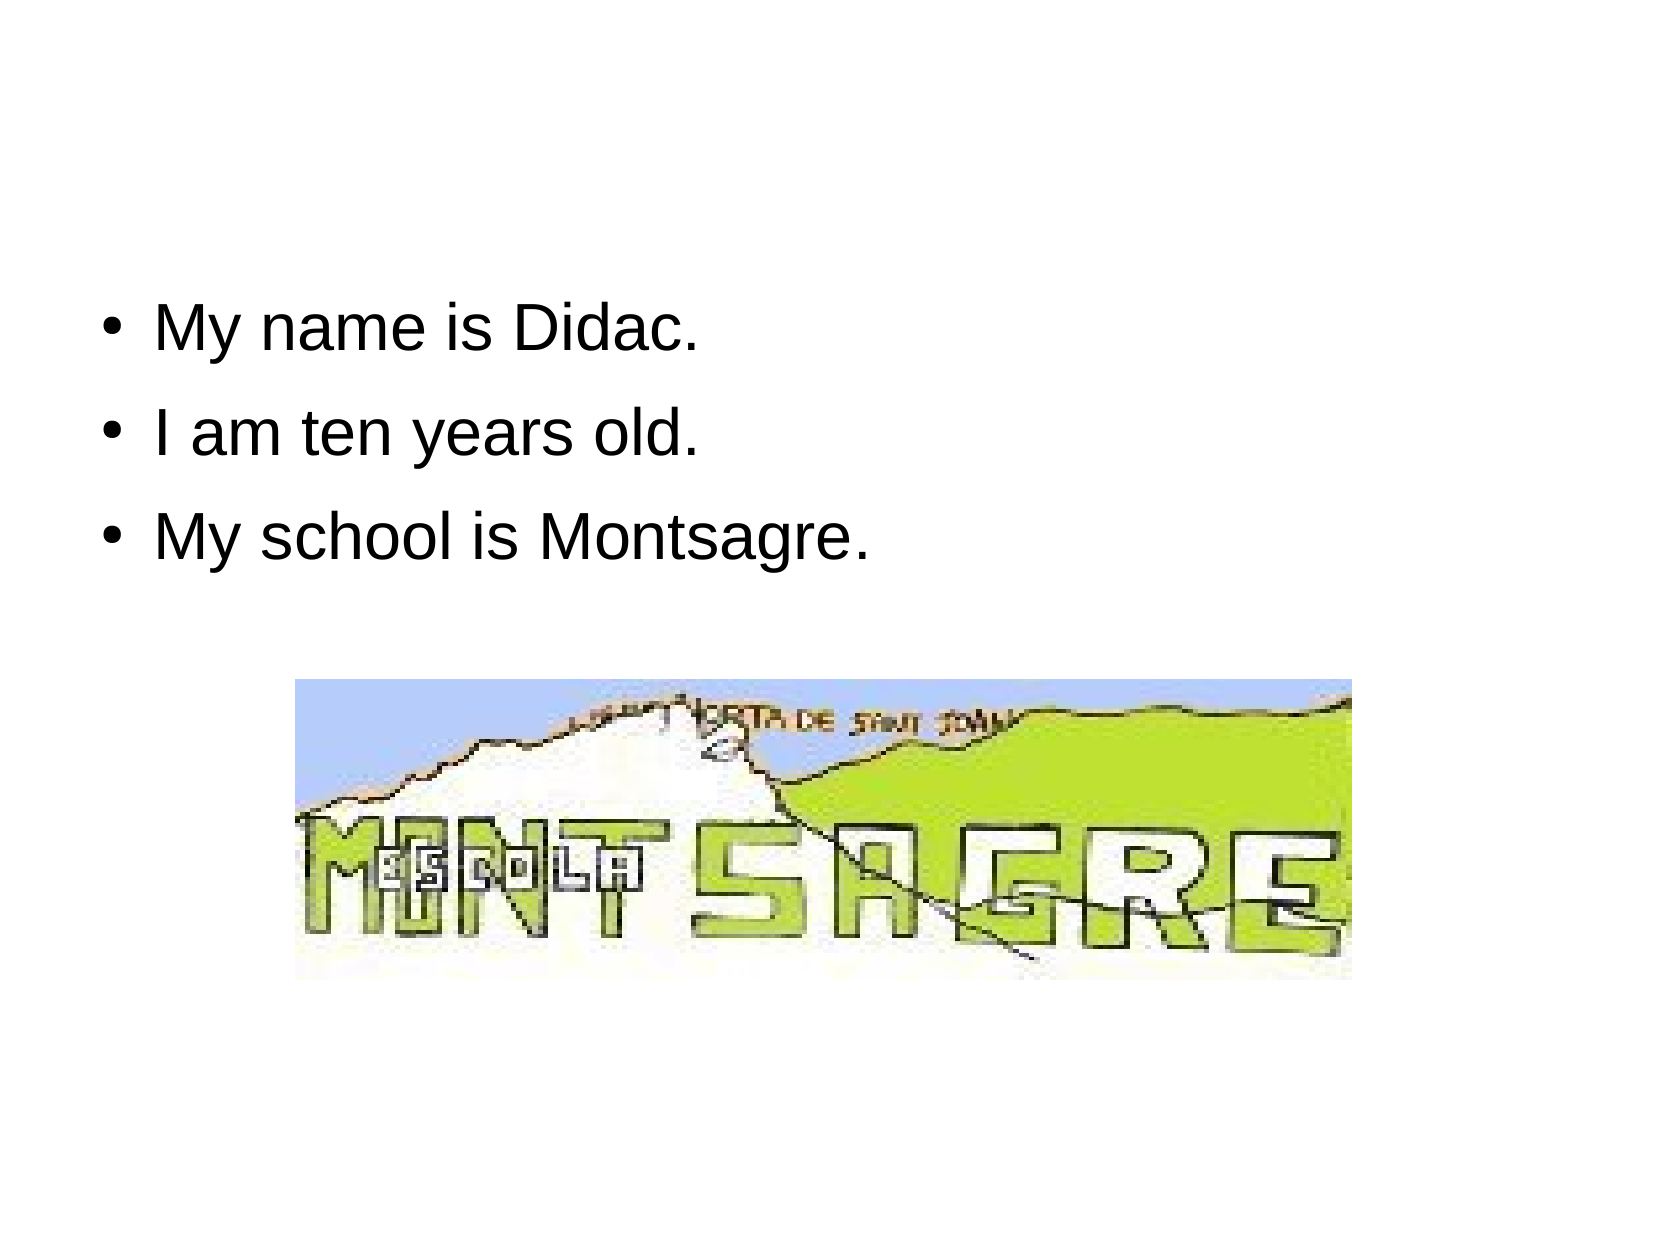

# My name is Didac.
I am ten years old.
My school is Montsagre.